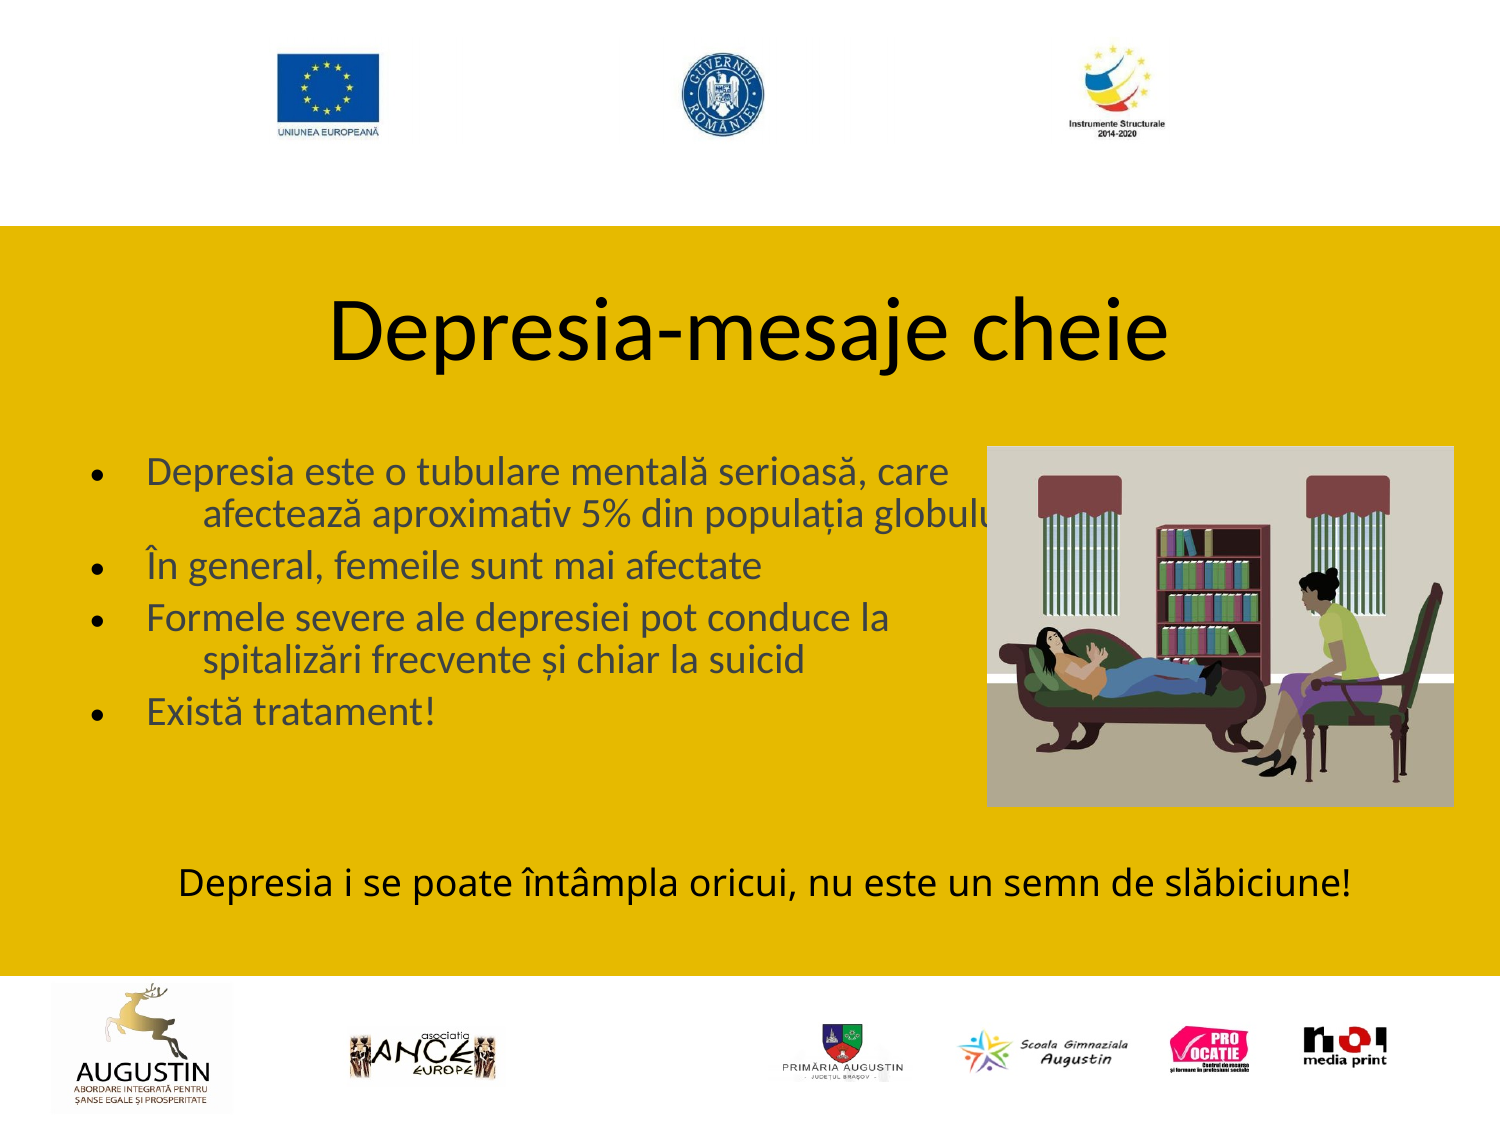

# Depresia-mesaje cheie
Depresia este o tubulare mentală serioasă, care afectează aproximativ 5% din populația globului
În general, femeile sunt mai afectate
Formele severe ale depresiei pot conduce la spitalizări frecvente și chiar la suicid
Există tratament!
Depresia i se poate întâmpla oricui, nu este un semn de slăbiciune!